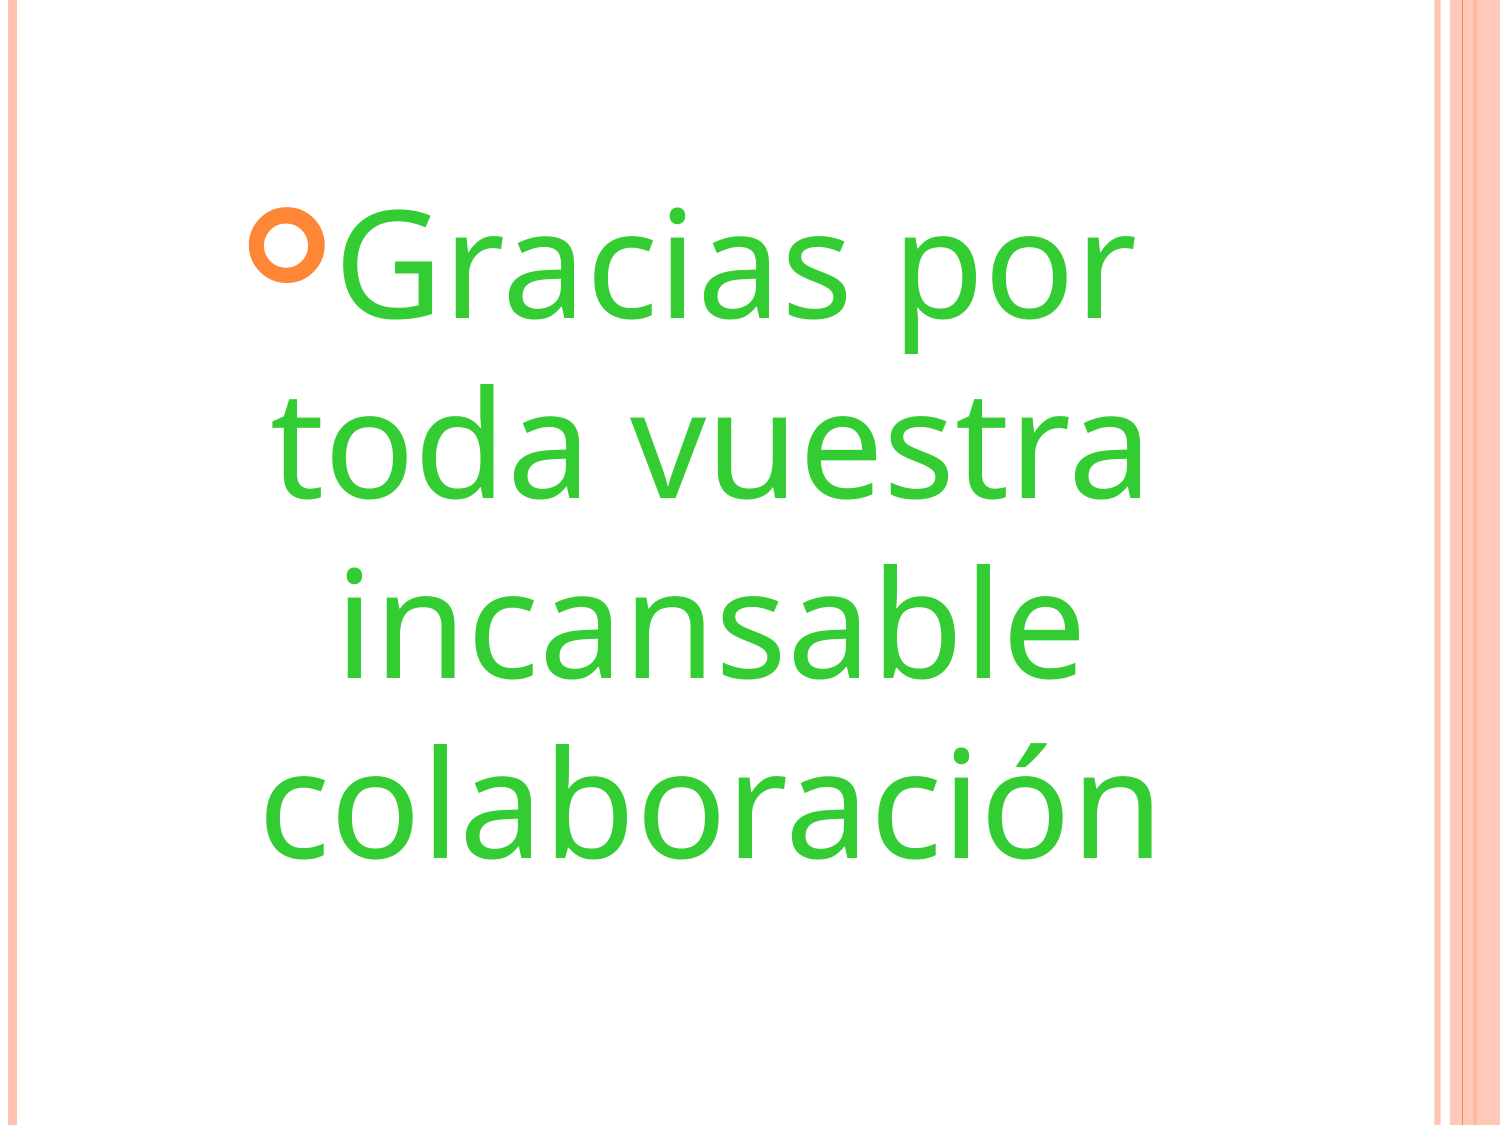

#
Gracias por toda vuestra incansable colaboración